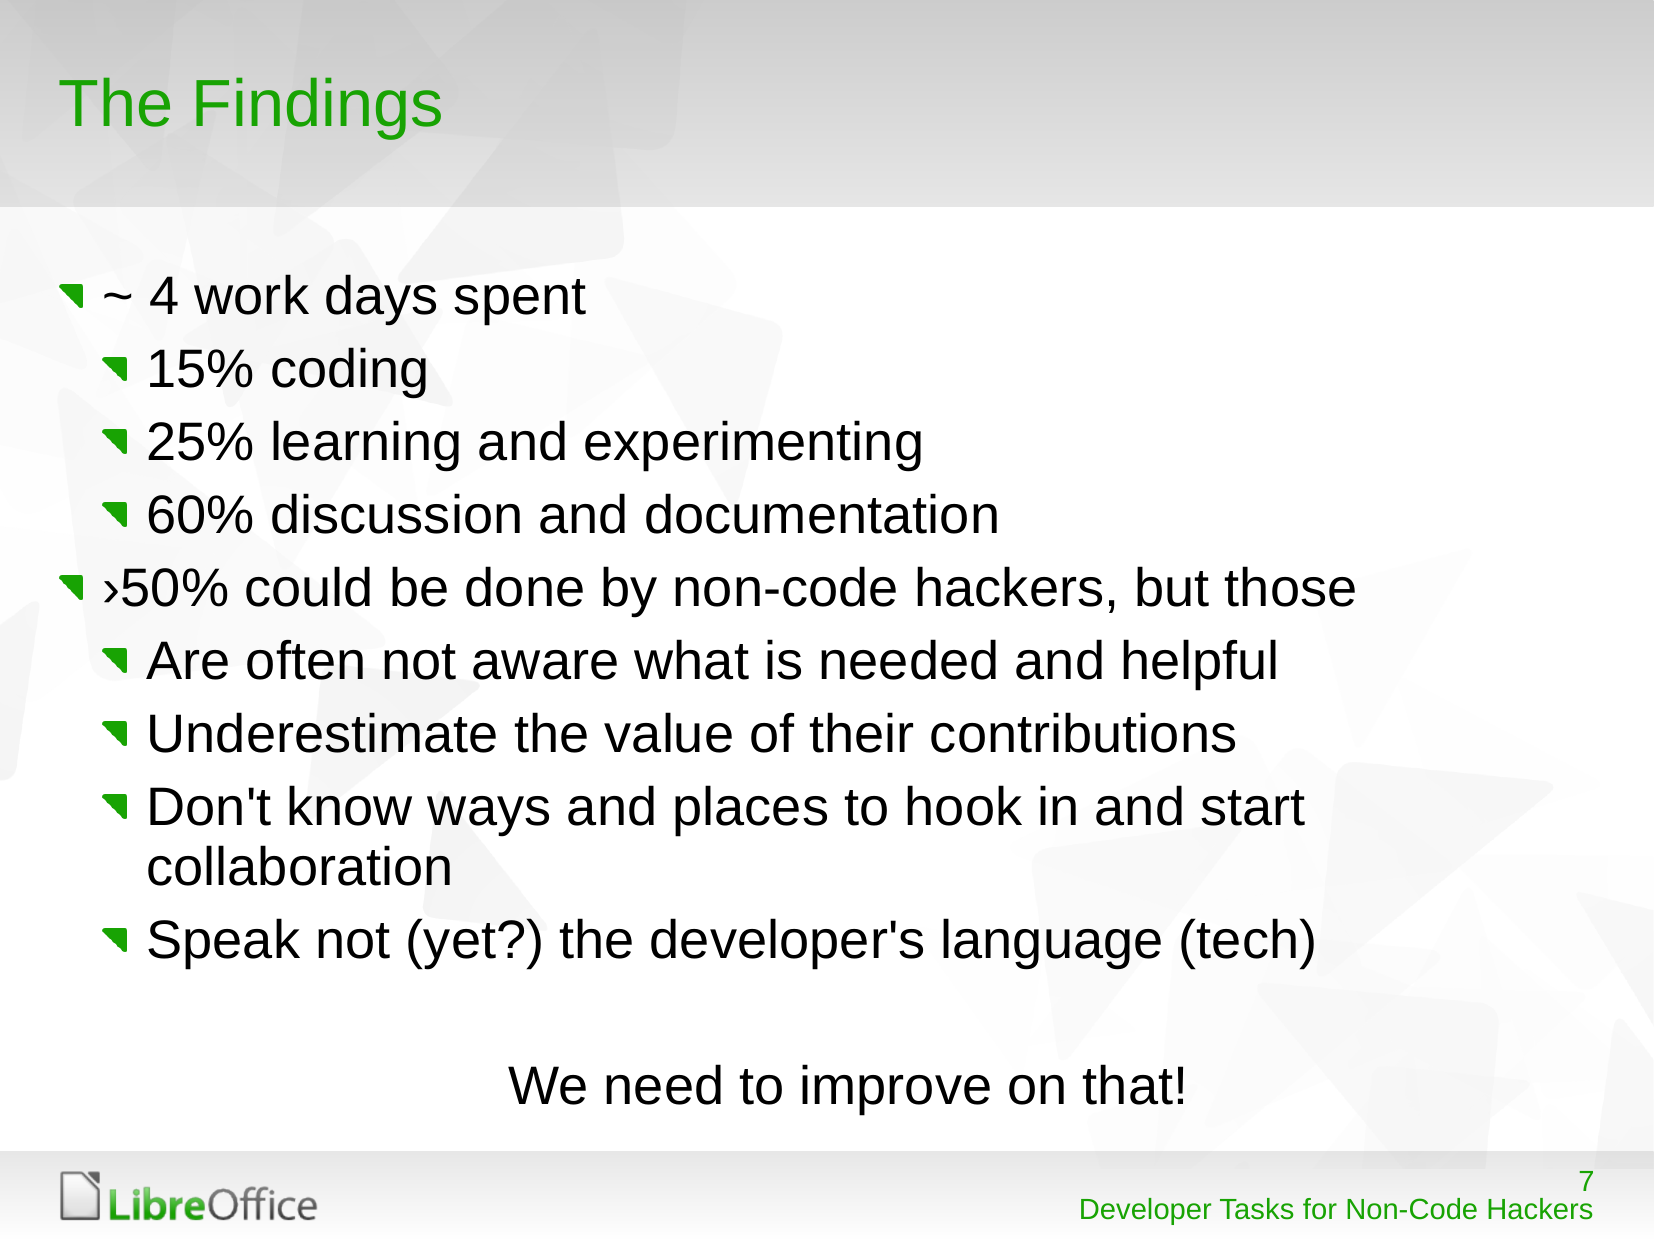

# The Findings
~ 4 work days spent
15% coding
25% learning and experimenting
60% discussion and documentation
›50% could be done by non-code hackers, but those
Are often not aware what is needed and helpful
Underestimate the value of their contributions
Don't know ways and places to hook in and start collaboration
Speak not (yet?) the developer's language (tech)
We need to improve on that!
7
Developer Tasks for Non-Code Hackers